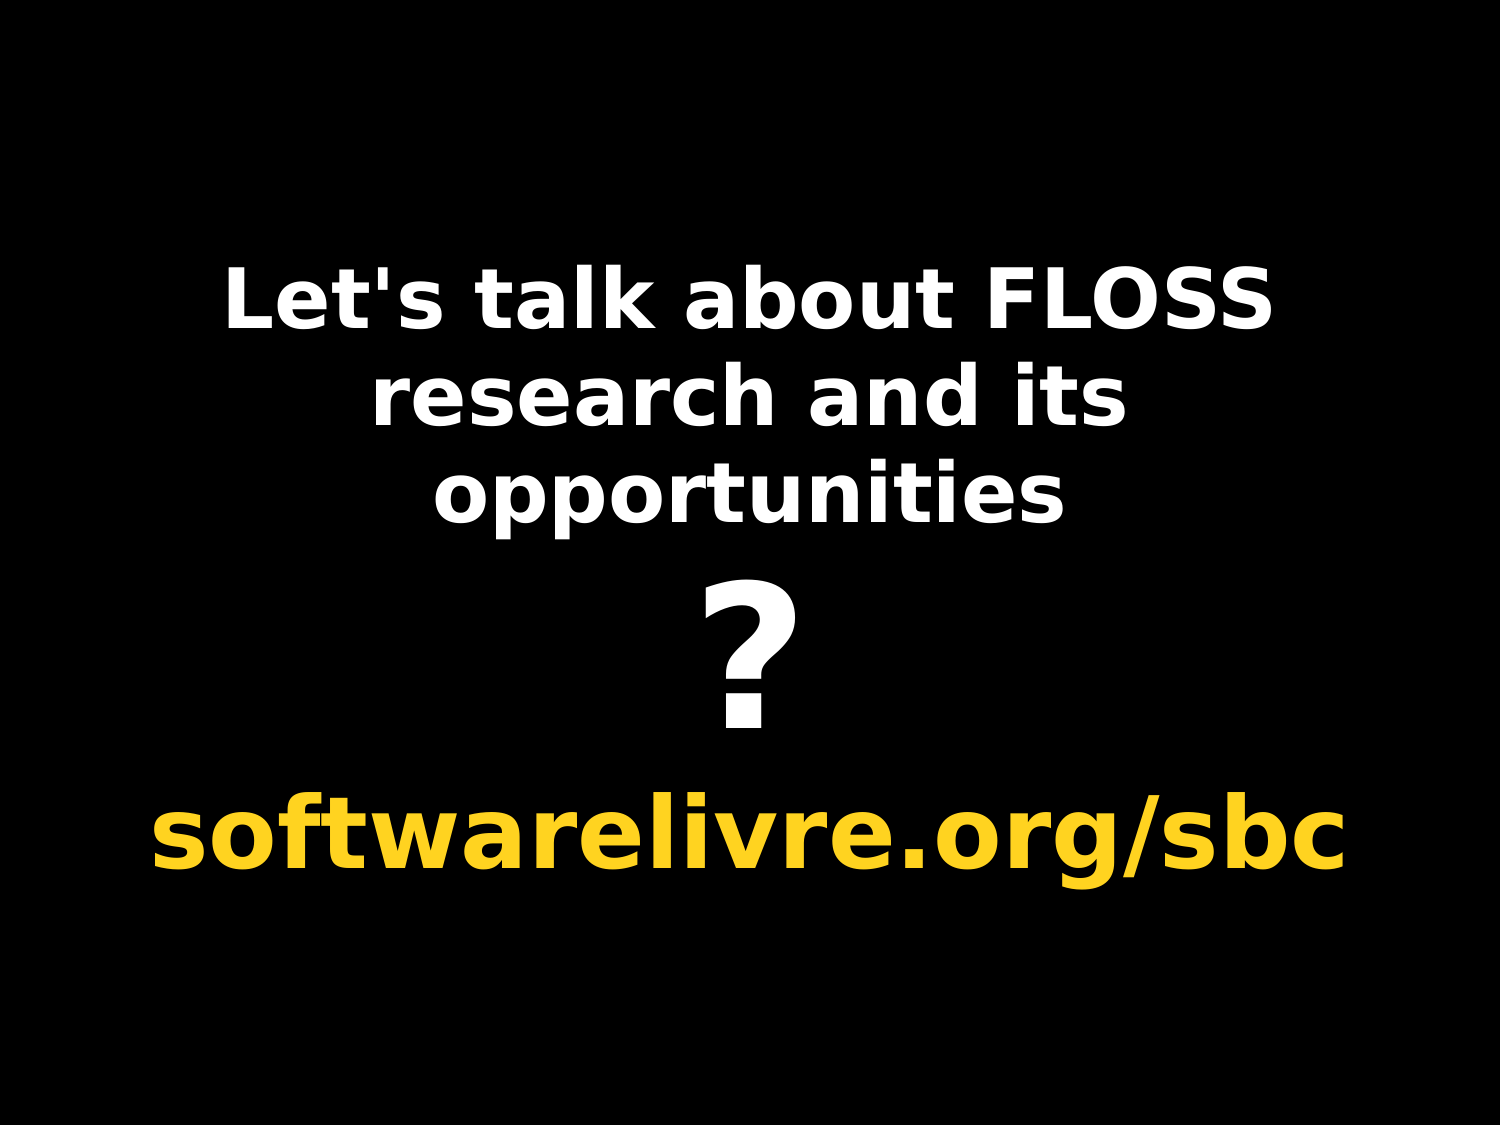

# Let's talk about FLOSS research and its opportunities ? softwarelivre.org/sbc